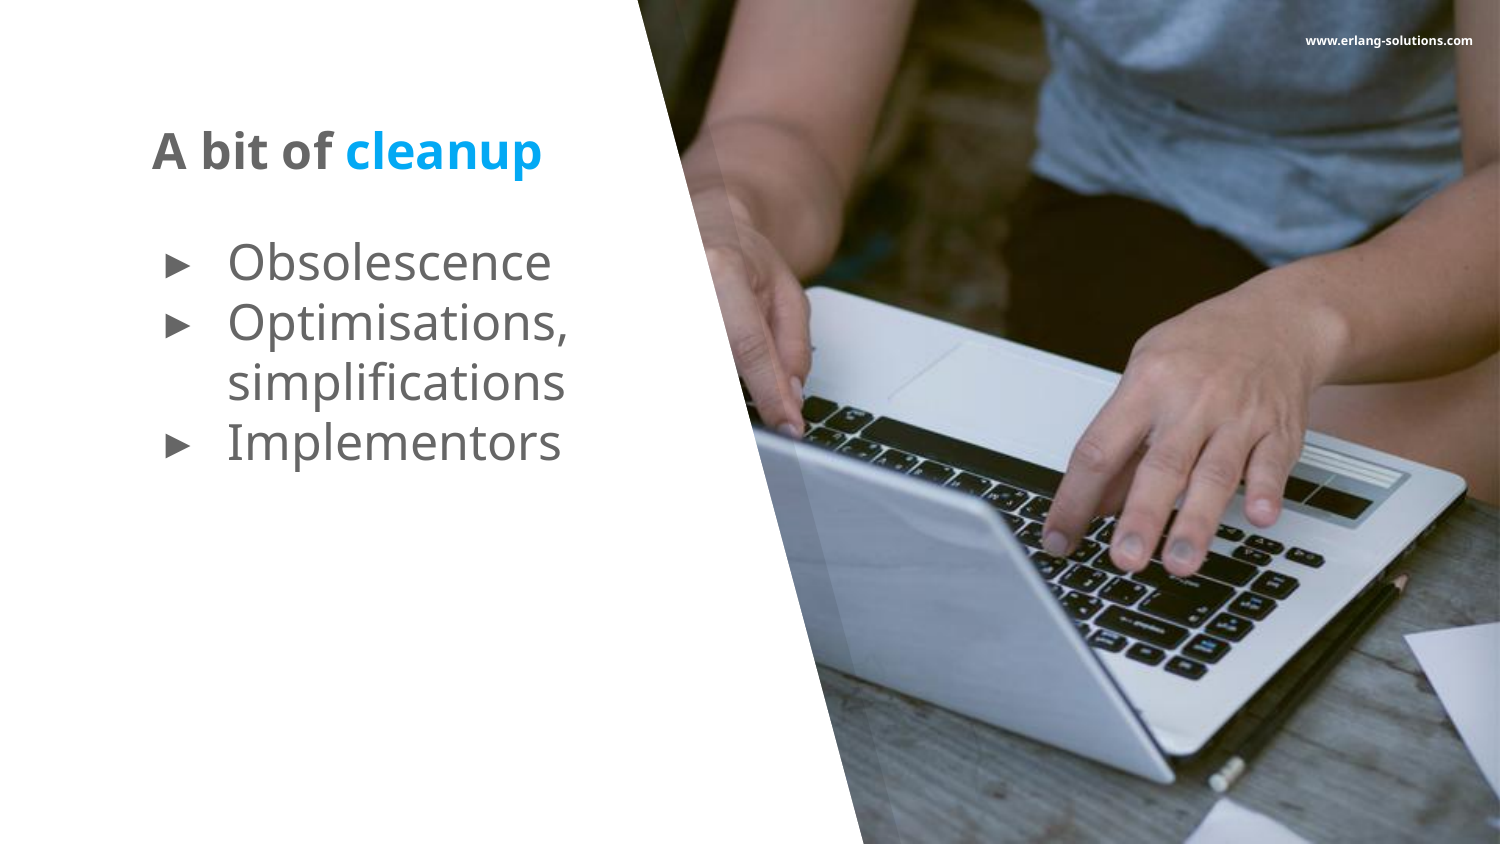

A bit of cleanup
# Obsolescence
Optimisations,
simplifications
Implementors